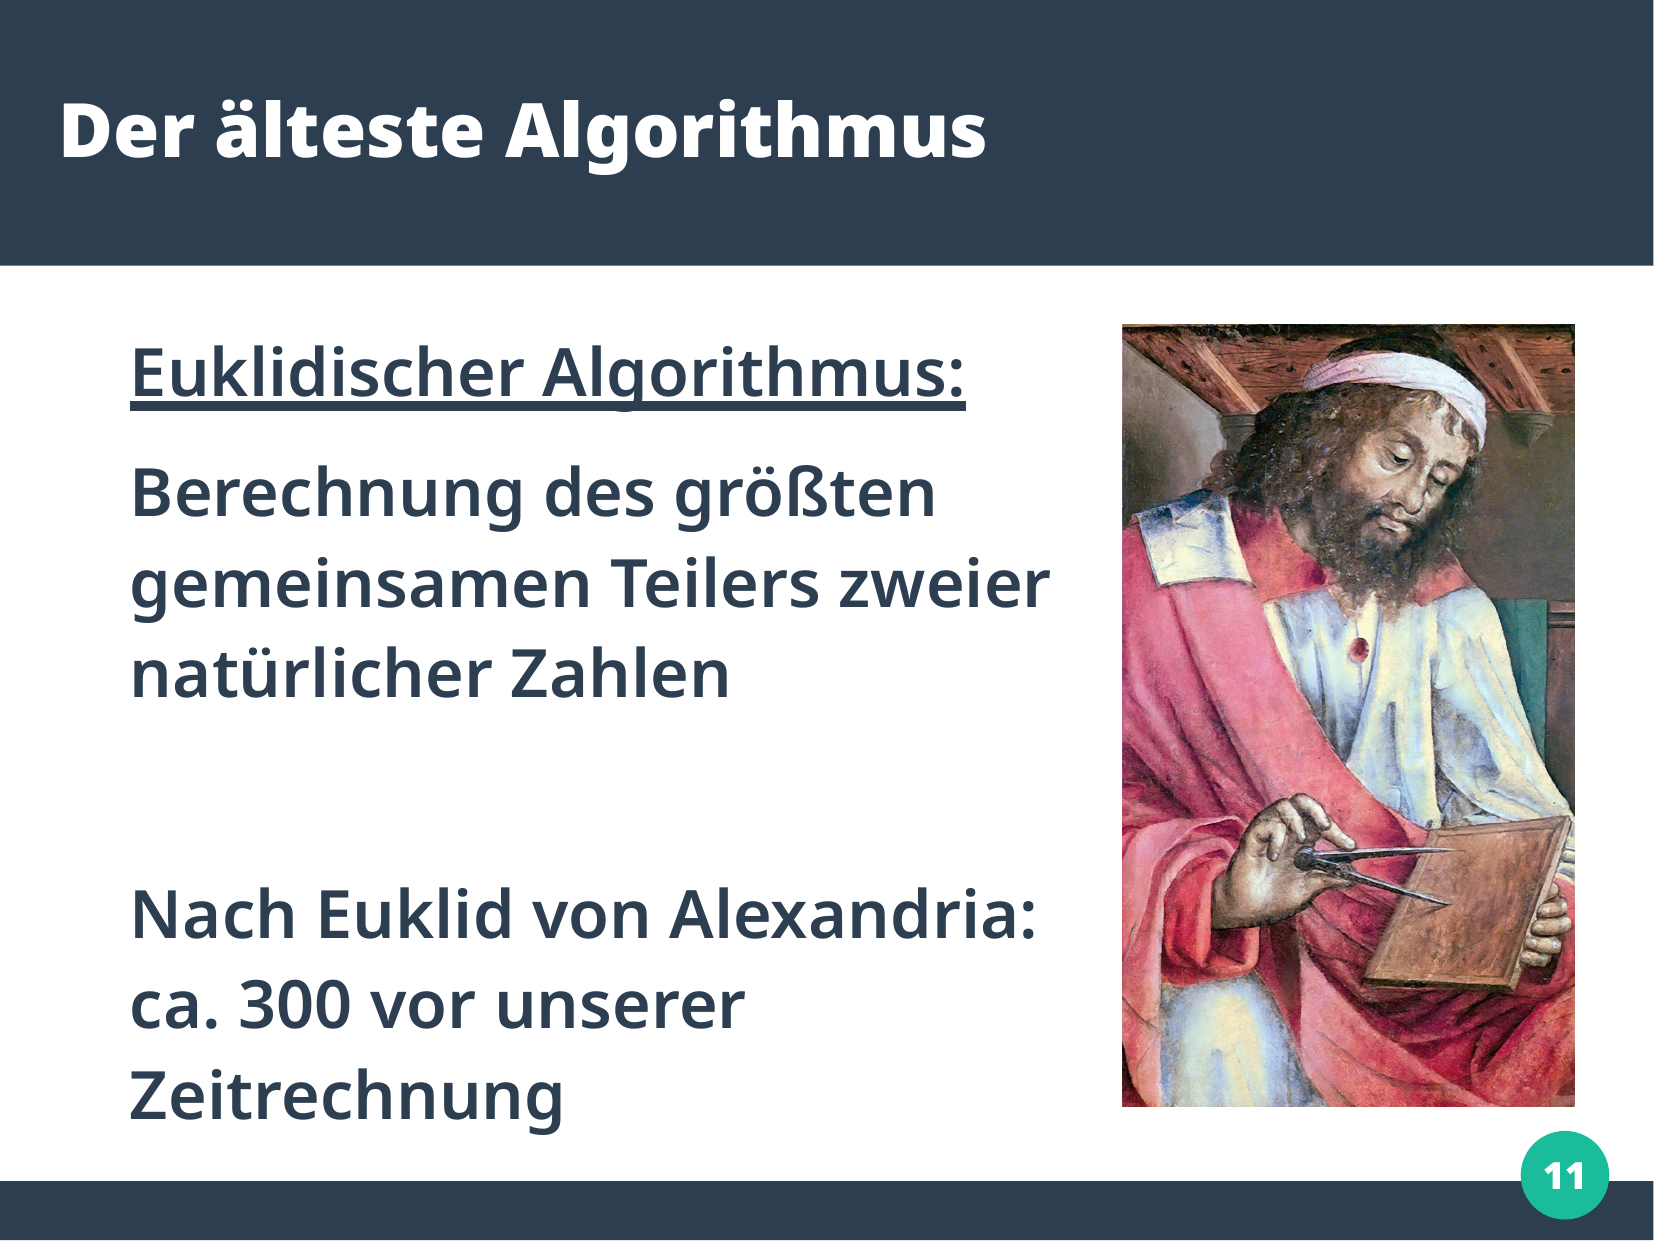

# Der älteste Algorithmus
Euklidischer Algorithmus:
Berechnung des größten gemeinsamen Teilers zweier natürlicher Zahlen
Nach Euklid von Alexandria: ca. 300 vor unserer Zeitrechnung
11